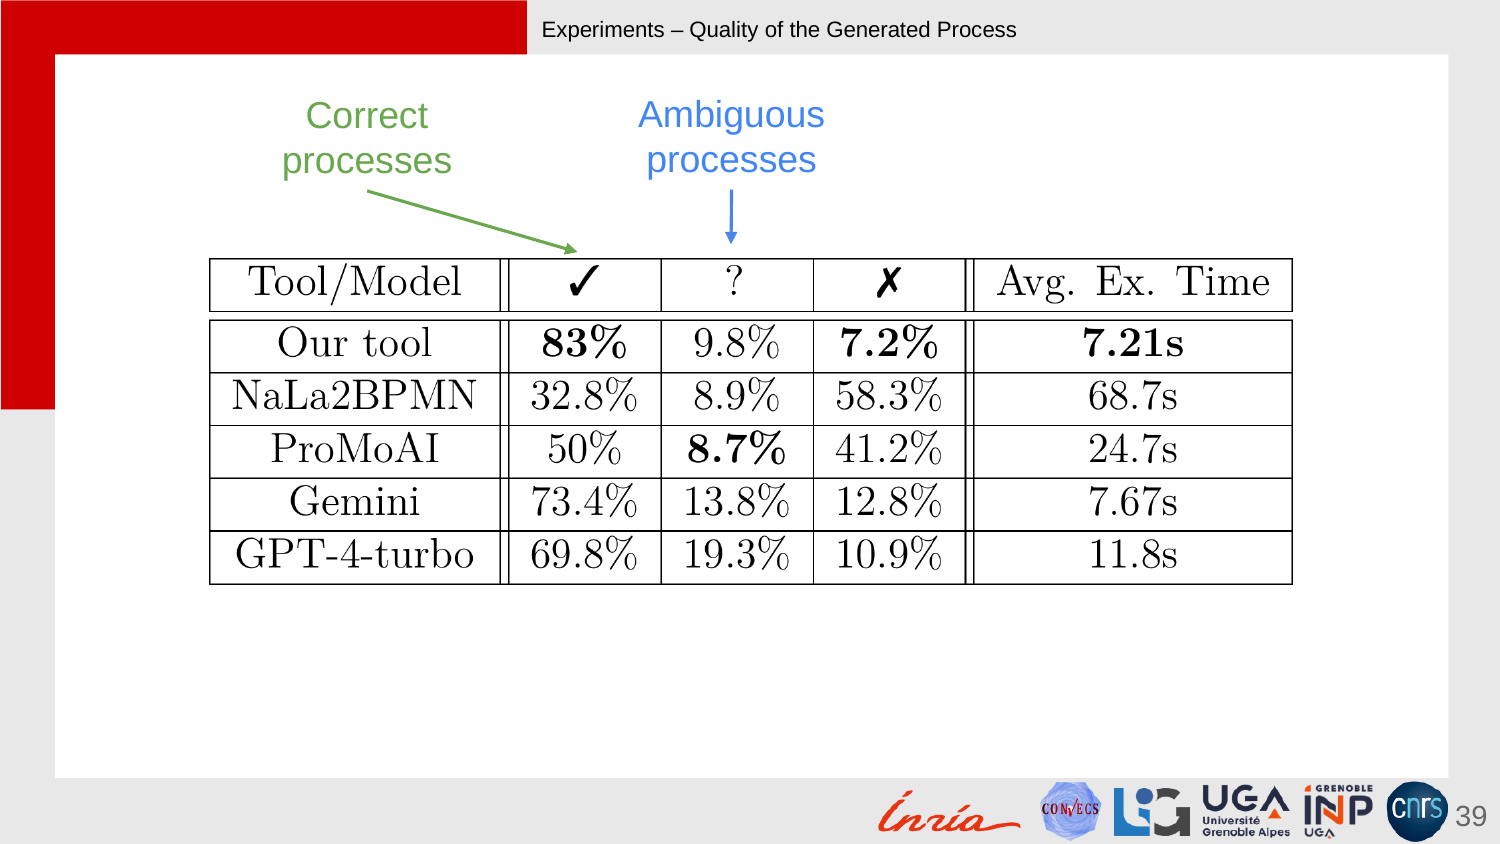

# Experiments – Quality of the Generated Process
Ambiguous
processes
Correct
processes
39